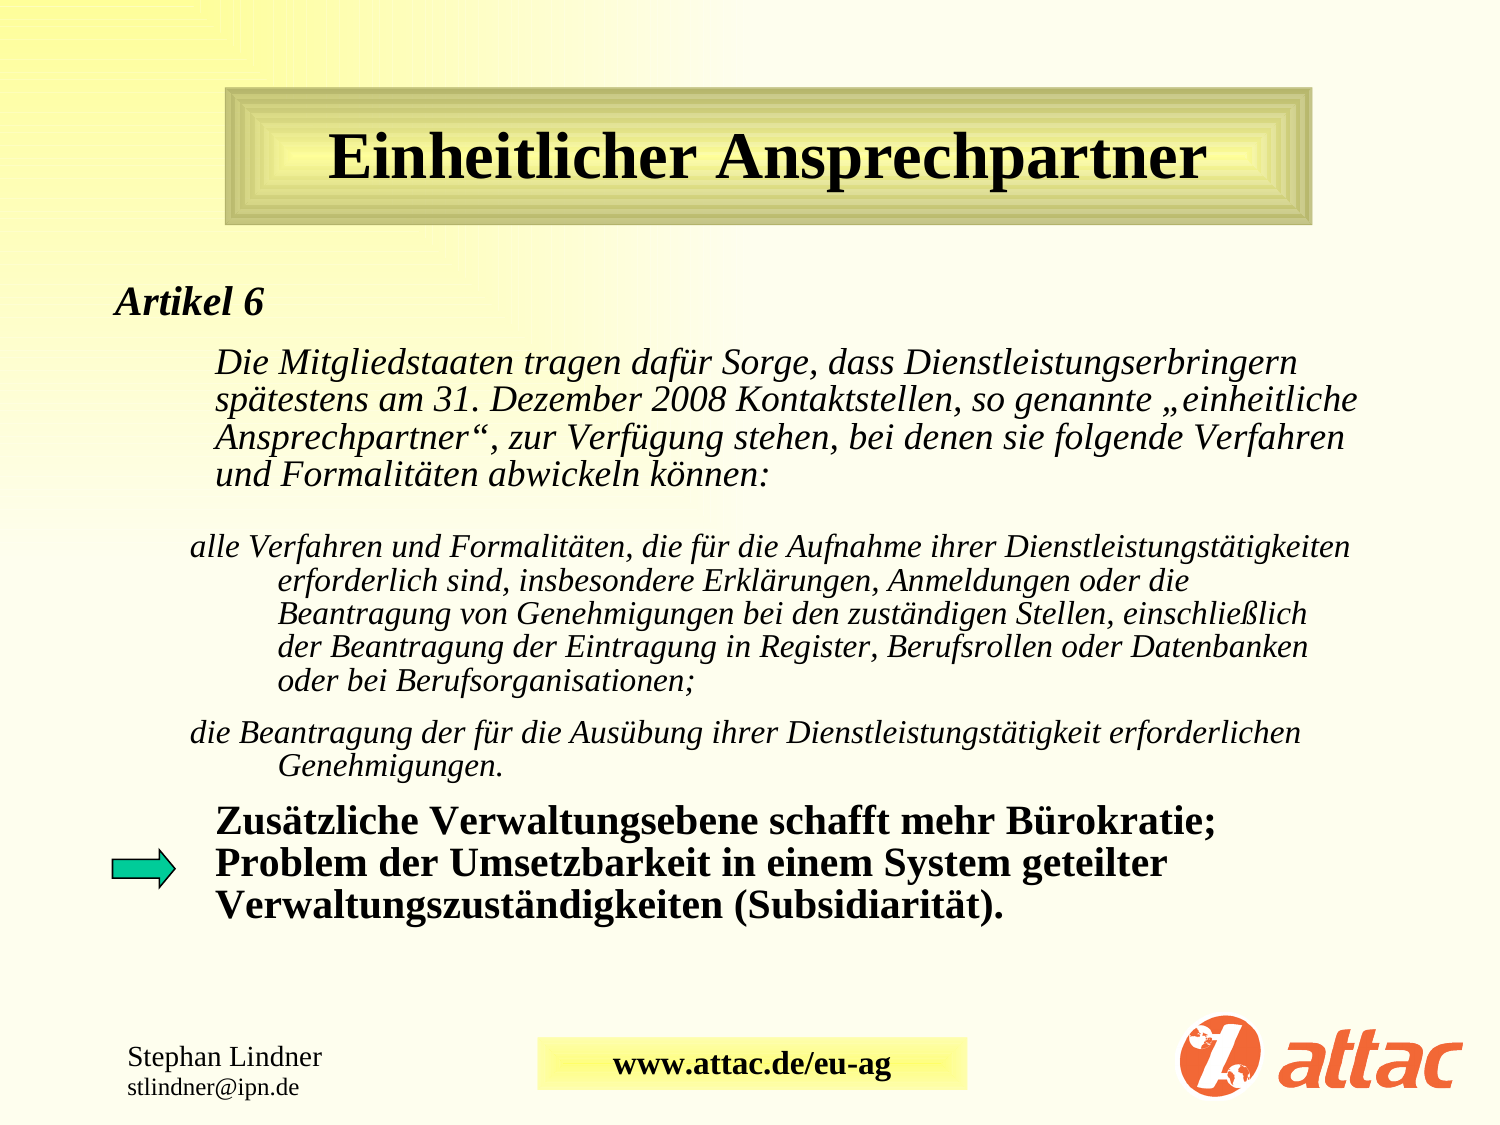

# Einheitlicher Ansprechpartner
Artikel 6
	Die Mitgliedstaaten tragen dafür Sorge, dass Dienstleistungserbringern spätestens am 31. Dezember 2008 Kontaktstellen, so genannte „einheitliche Ansprechpartner“, zur Verfügung stehen, bei denen sie folgende Verfahren und Formalitäten abwickeln können:
alle Verfahren und Formalitäten, die für die Aufnahme ihrer Dienstleistungstätigkeiten erforderlich sind, insbesondere Erklärungen, Anmeldungen oder die Beantragung von Genehmigungen bei den zuständigen Stellen, einschließlich der Beantragung der Eintragung in Register, Berufsrollen oder Datenbanken oder bei Berufsorganisationen;
die Beantragung der für die Ausübung ihrer Dienstleistungstätigkeit erforderlichen Genehmigungen.
	Zusätzliche Verwaltungsebene schafft mehr Bürokratie; Problem der Umsetzbarkeit in einem System geteilter Verwaltungszuständigkeiten (Subsidiarität).
Stephan Lindner
stlindner@ipn.de
www.attac.de/eu-ag